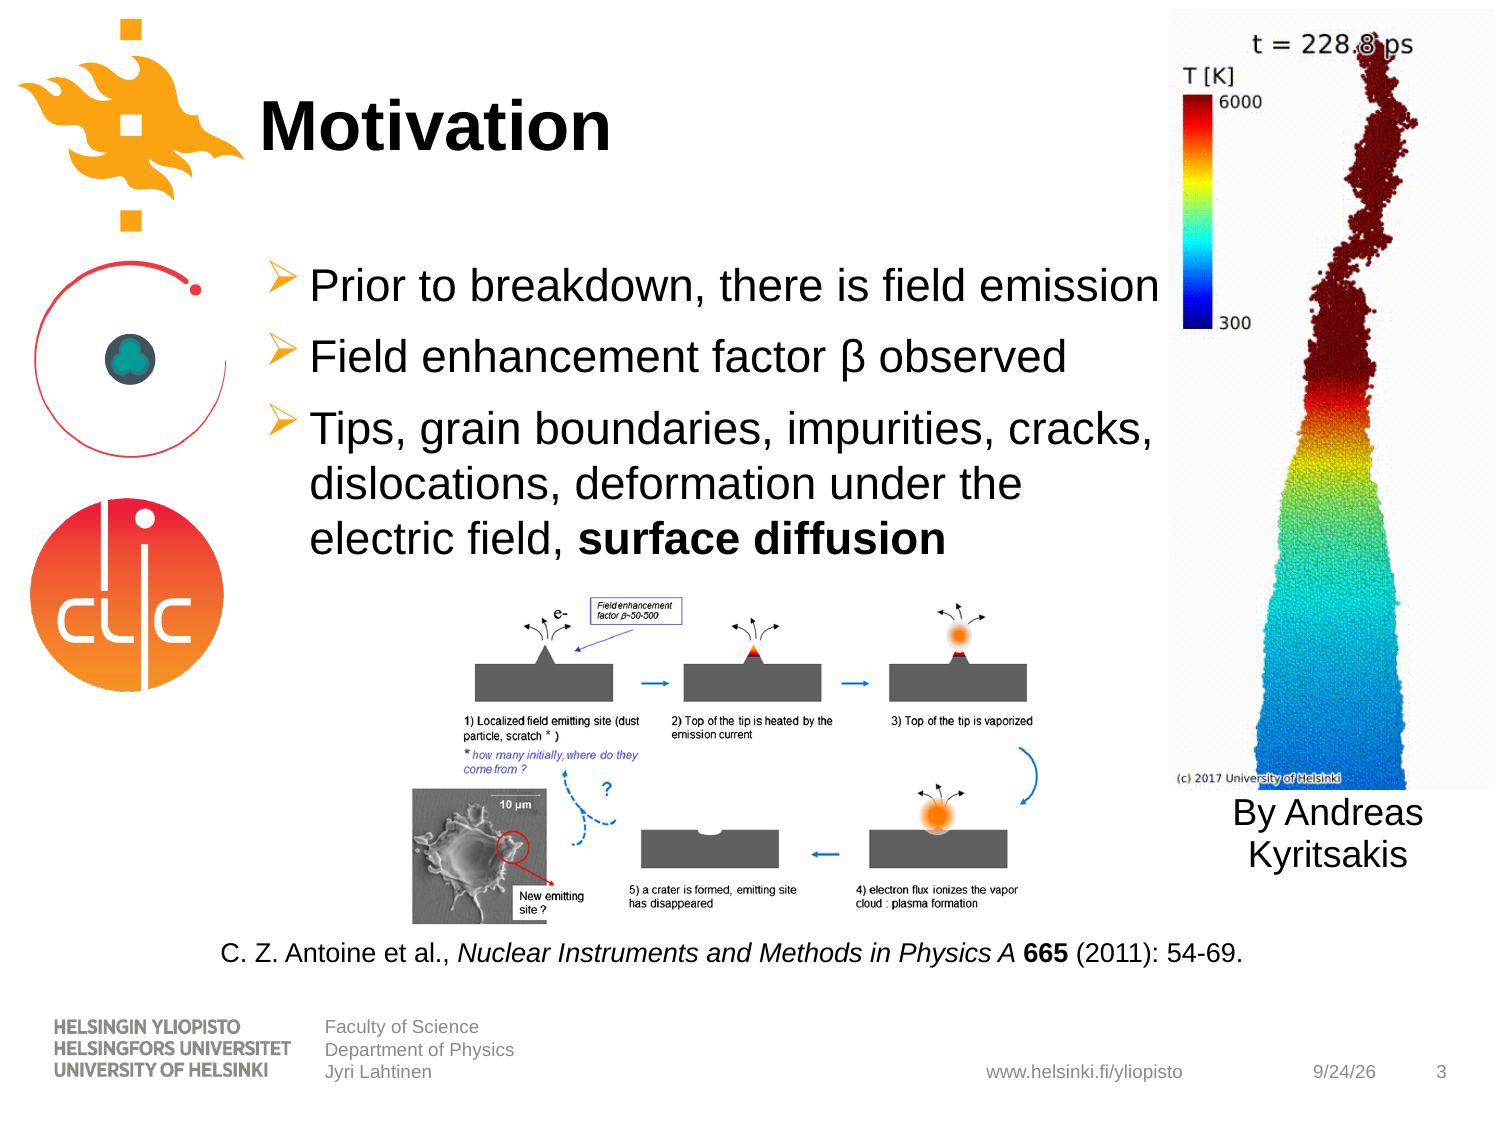

# Motivation
Prior to breakdown, there is field emission
Field enhancement factor β observed
Tips, grain boundaries, impurities, cracks,
dislocations, deformation under the
electric field, surface diffusion
By Andreas
Kyritsakis
C. Z. Antoine et al., Nuclear Instruments and Methods in Physics A 665 (2011): 54-69.
Faculty of Science
Department of Physics
Jyri Lahtinen